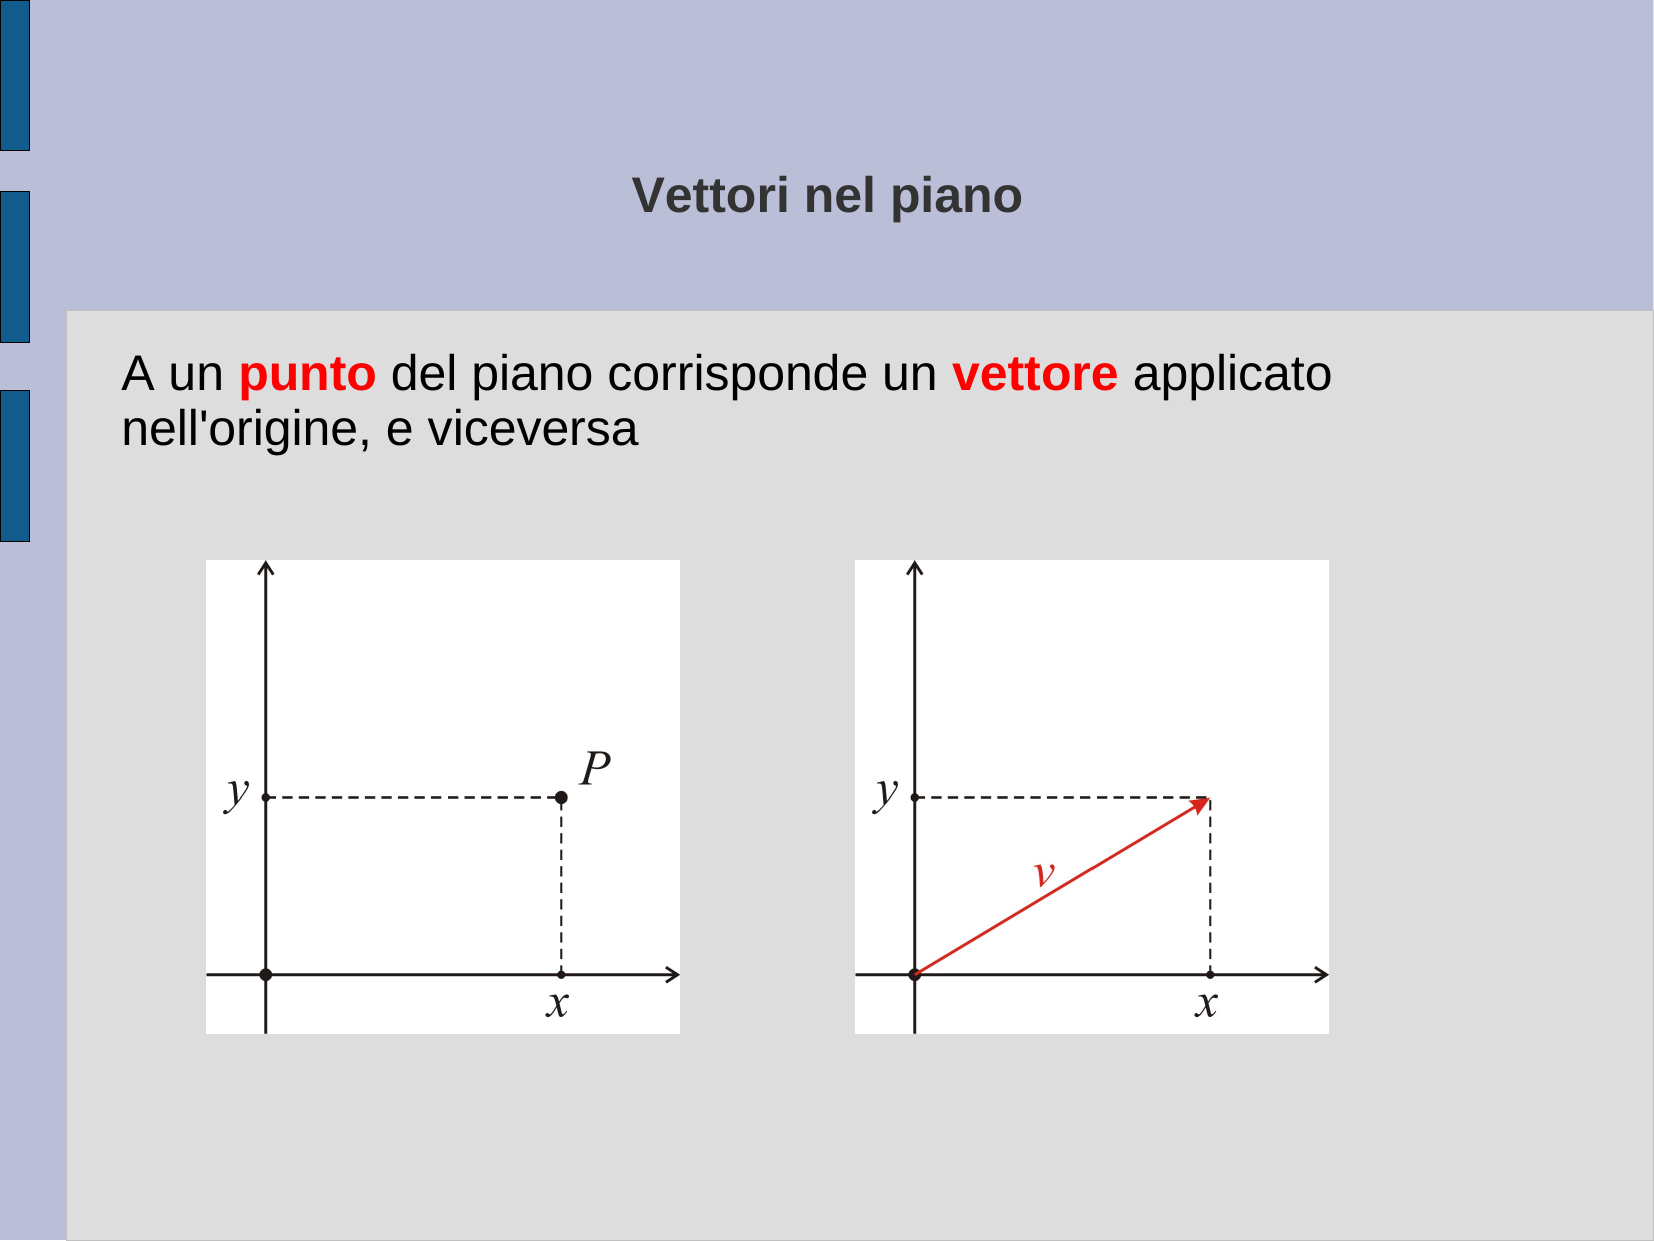

# Vettori nel piano
A un punto del piano corrisponde un vettore applicato nell'origine, e viceversa